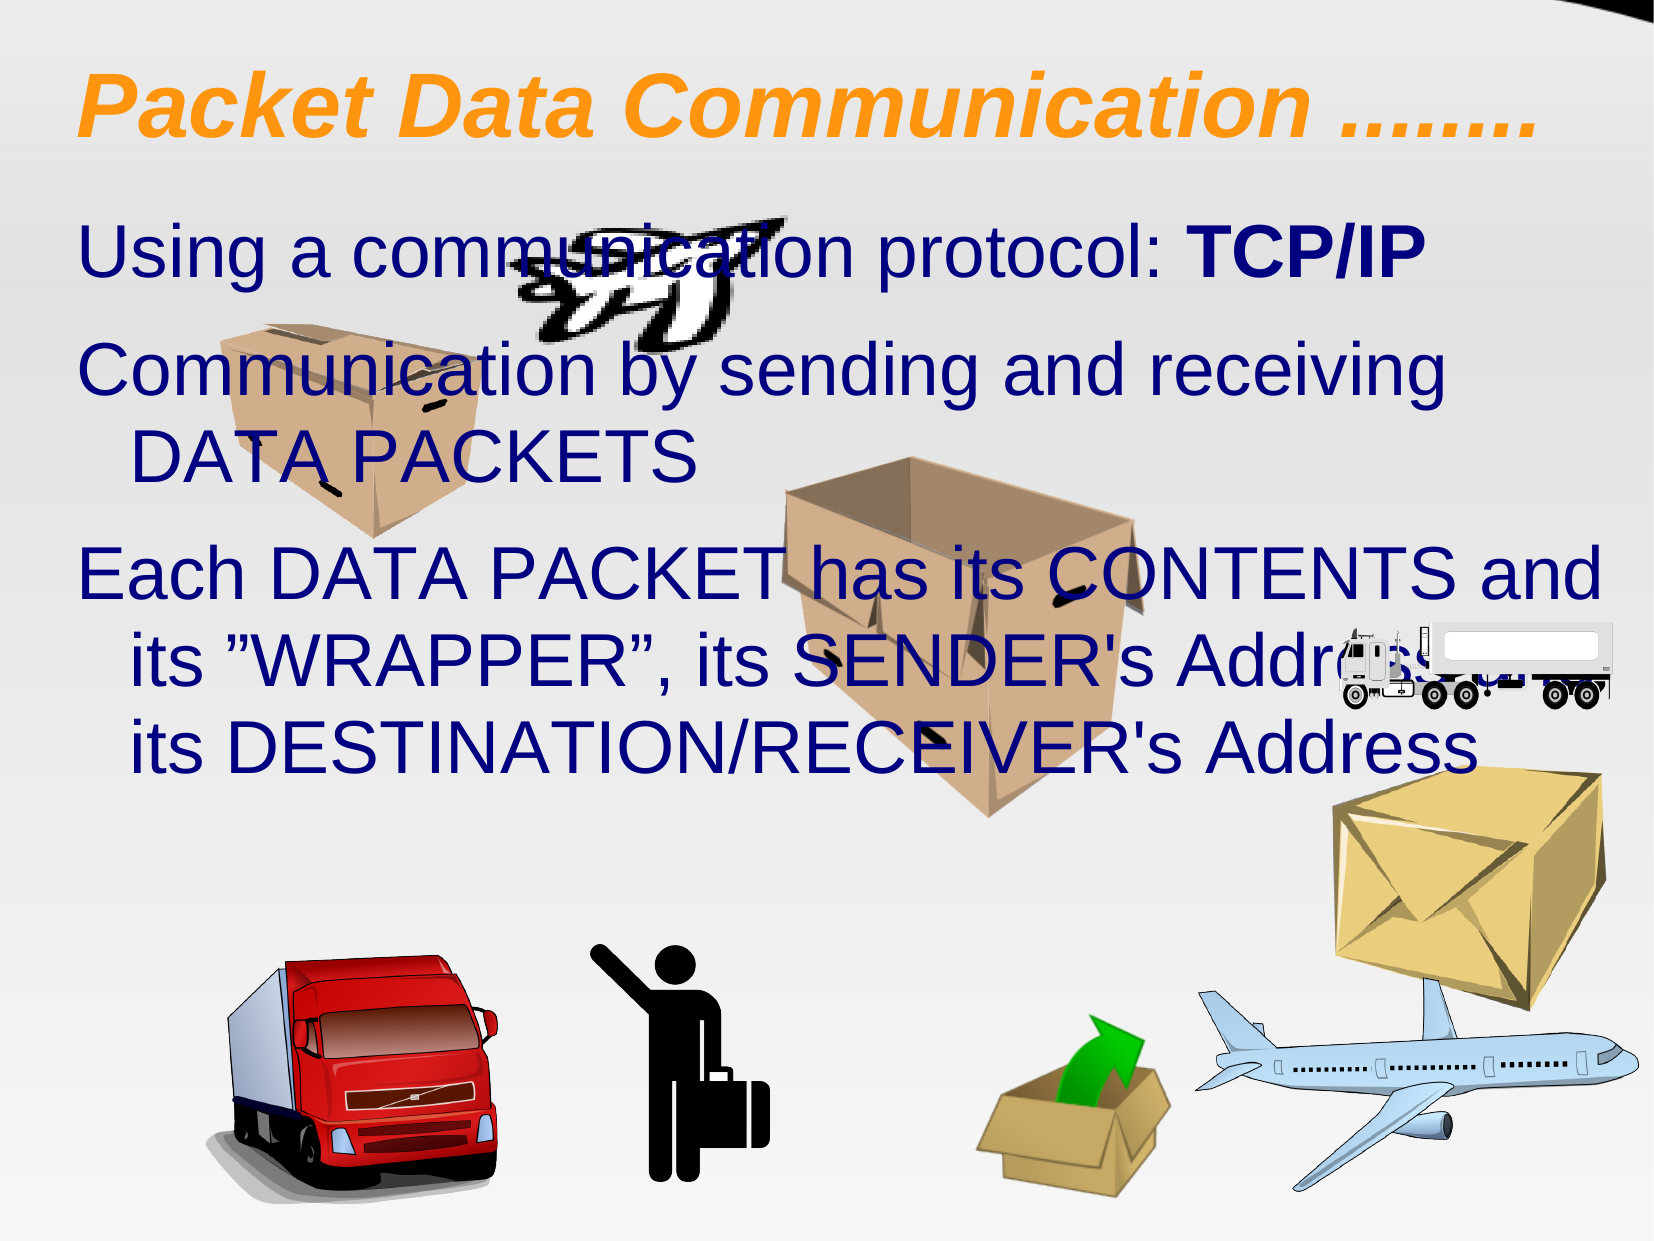

# Packet Data Communication ........
Using a communication protocol: TCP/IP
Communication by sending and receiving DATA PACKETS
Each DATA PACKET has its CONTENTS and its ”WRAPPER”, its SENDER's Address and its DESTINATION/RECEIVER's Address